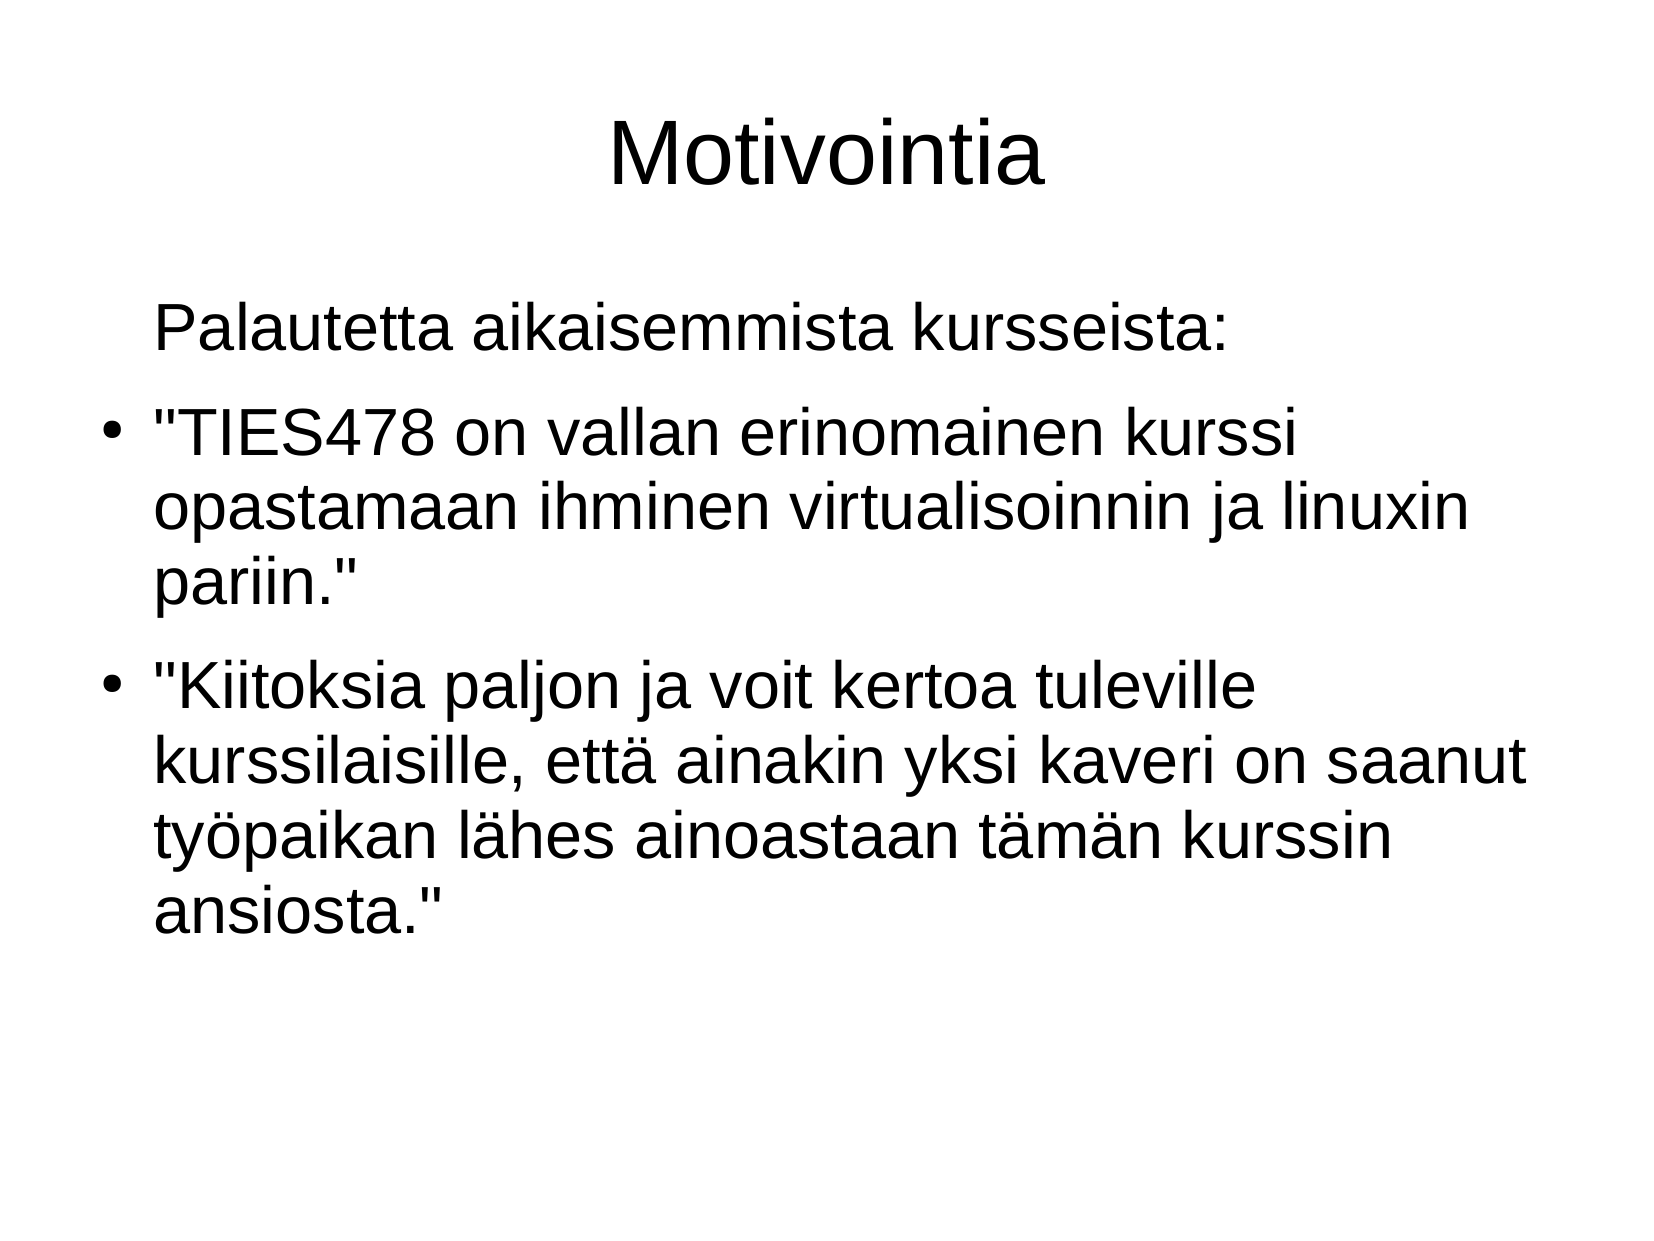

# Motivointia
Palautetta aikaisemmista kursseista:
"TIES478 on vallan erinomainen kurssi opastamaan ihminen virtualisoinnin ja linuxin pariin."
"Kiitoksia paljon ja voit kertoa tuleville kurssilaisille, että ainakin yksi kaveri on saanut työpaikan lähes ainoastaan tämän kurssin ansiosta."